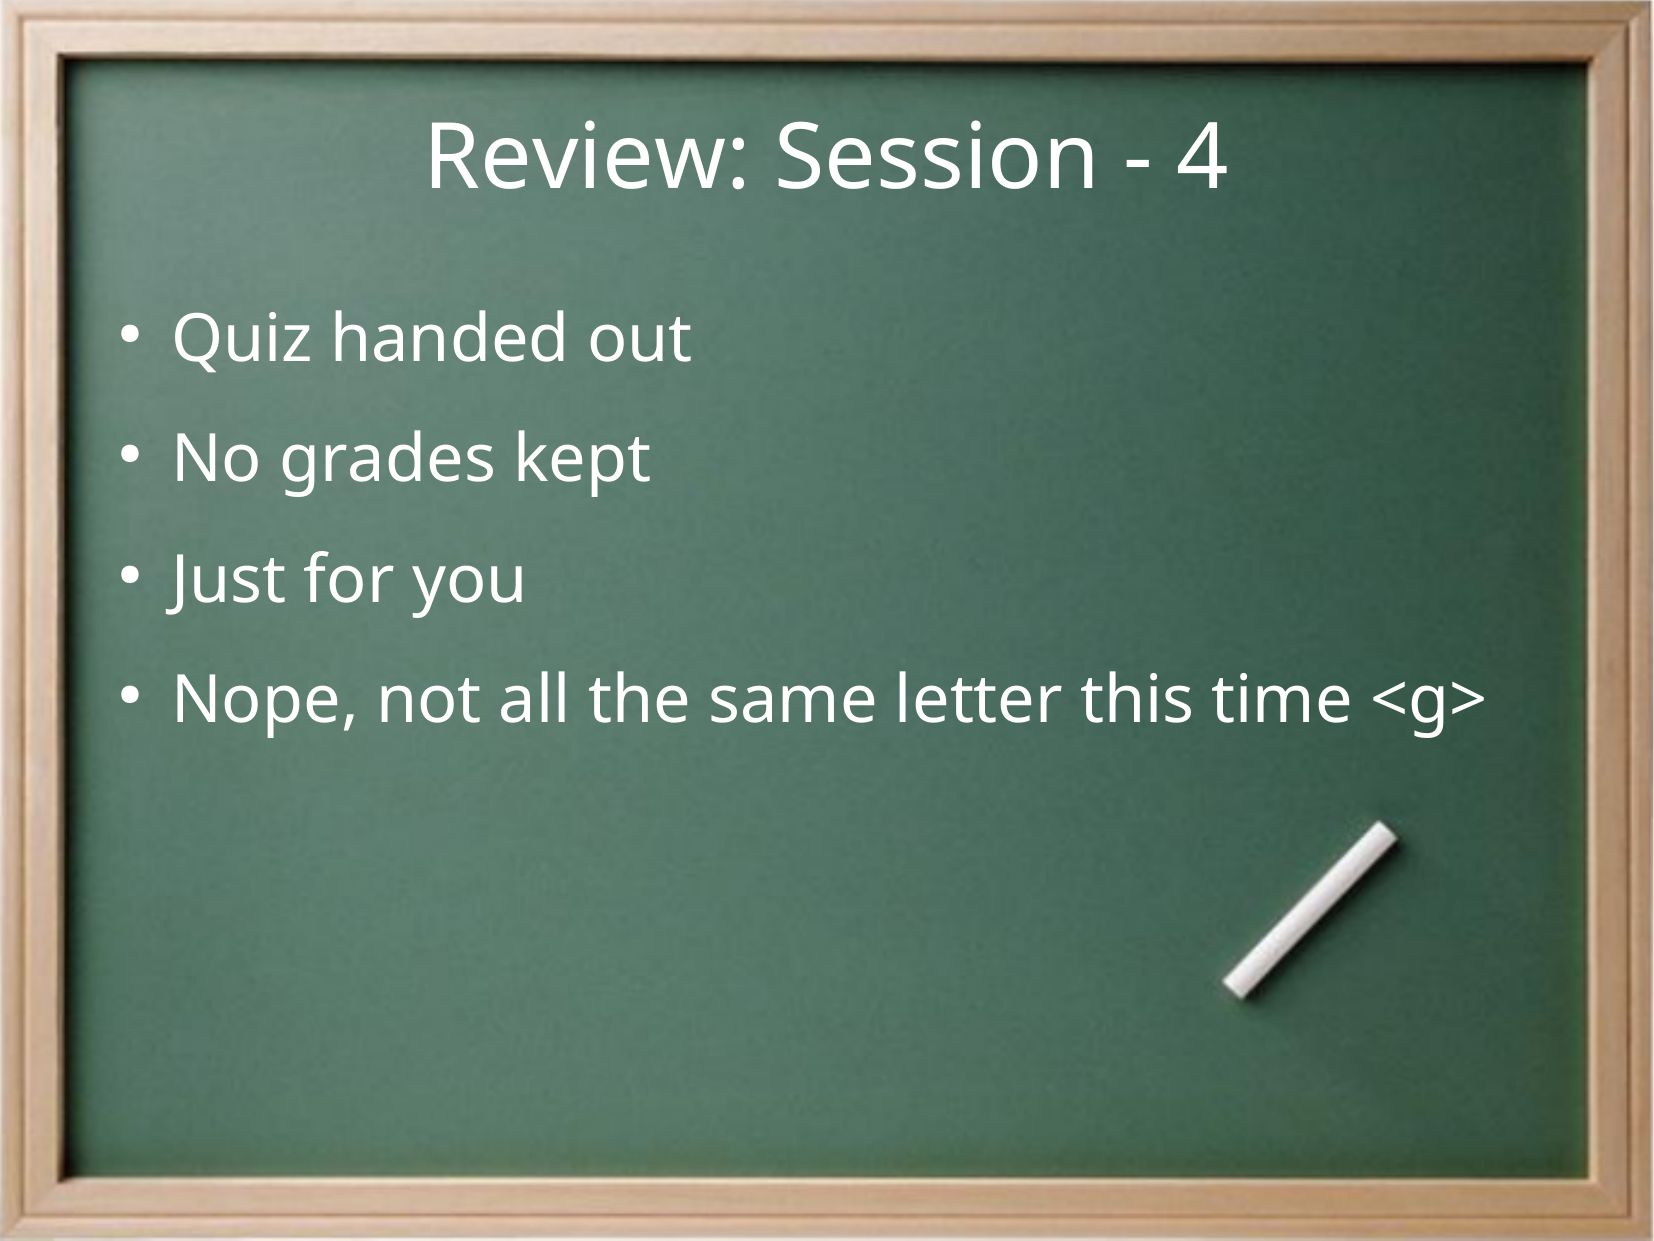

# Review: Session - 4
Quiz handed out
No grades kept
Just for you
Nope, not all the same letter this time <g>